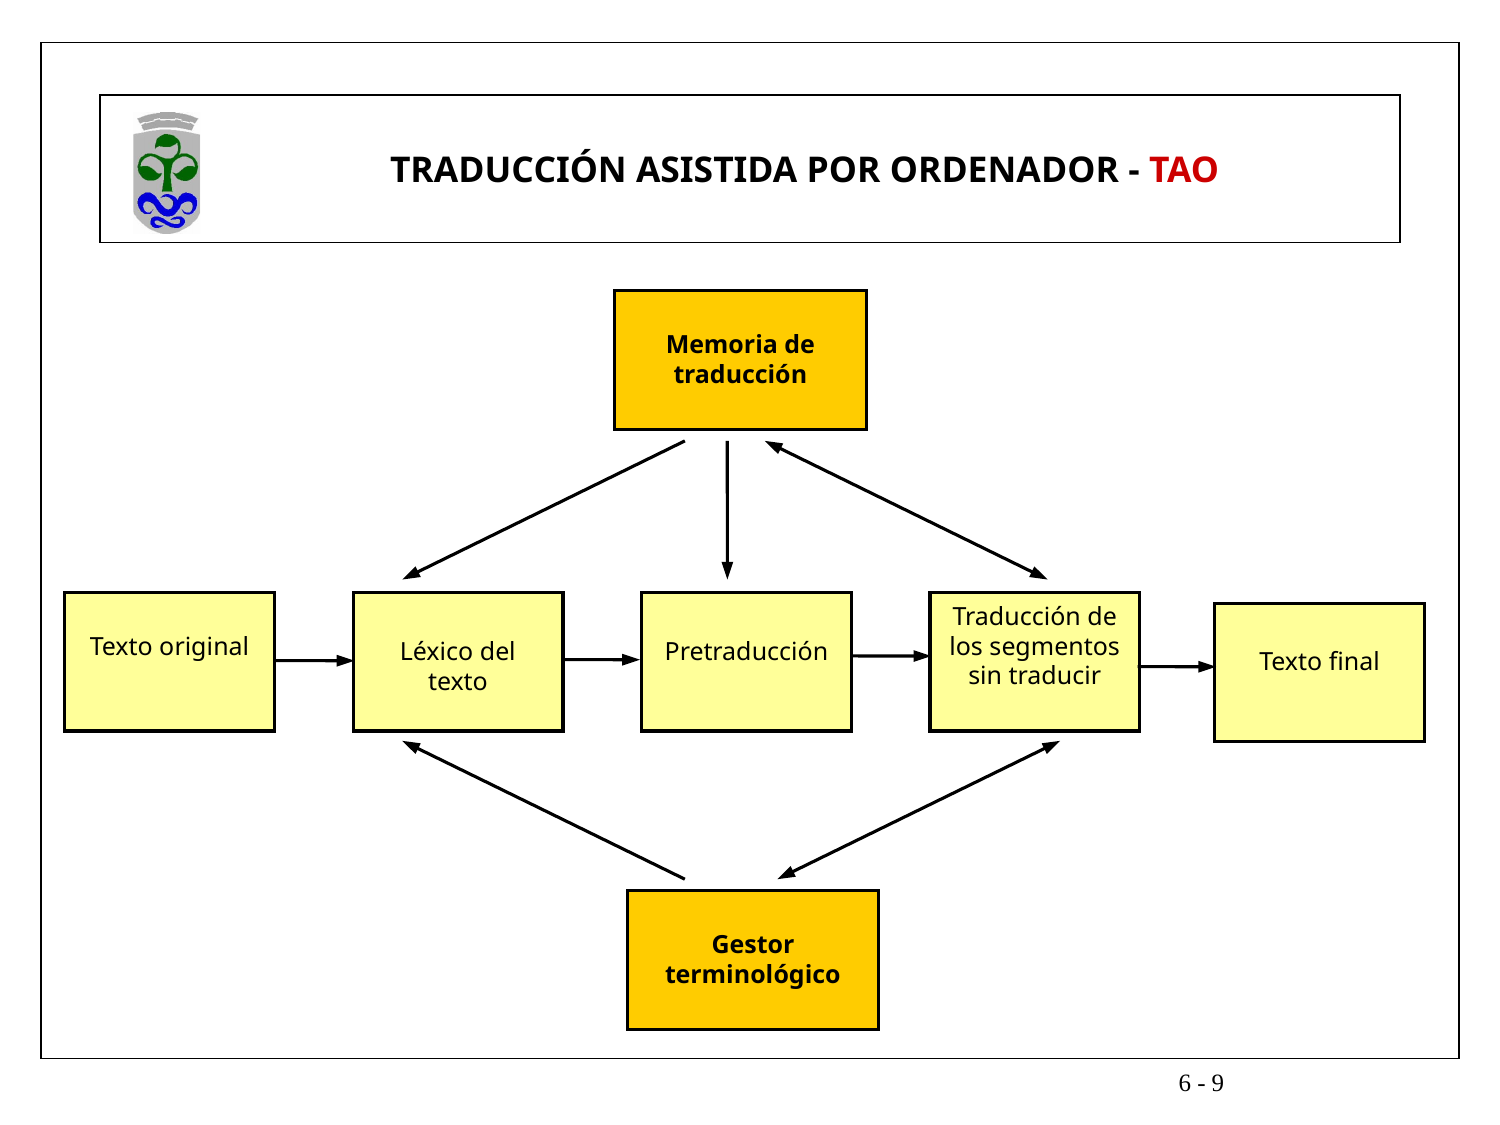

TRADUCCIÓN ASISTIDA POR ORDENADOR - TAO
Memoria de traducción
Gestor terminológico
Texto original
Léxico del texto
Pretraducción
Traducción de los segmentos sin traducir
Texto final